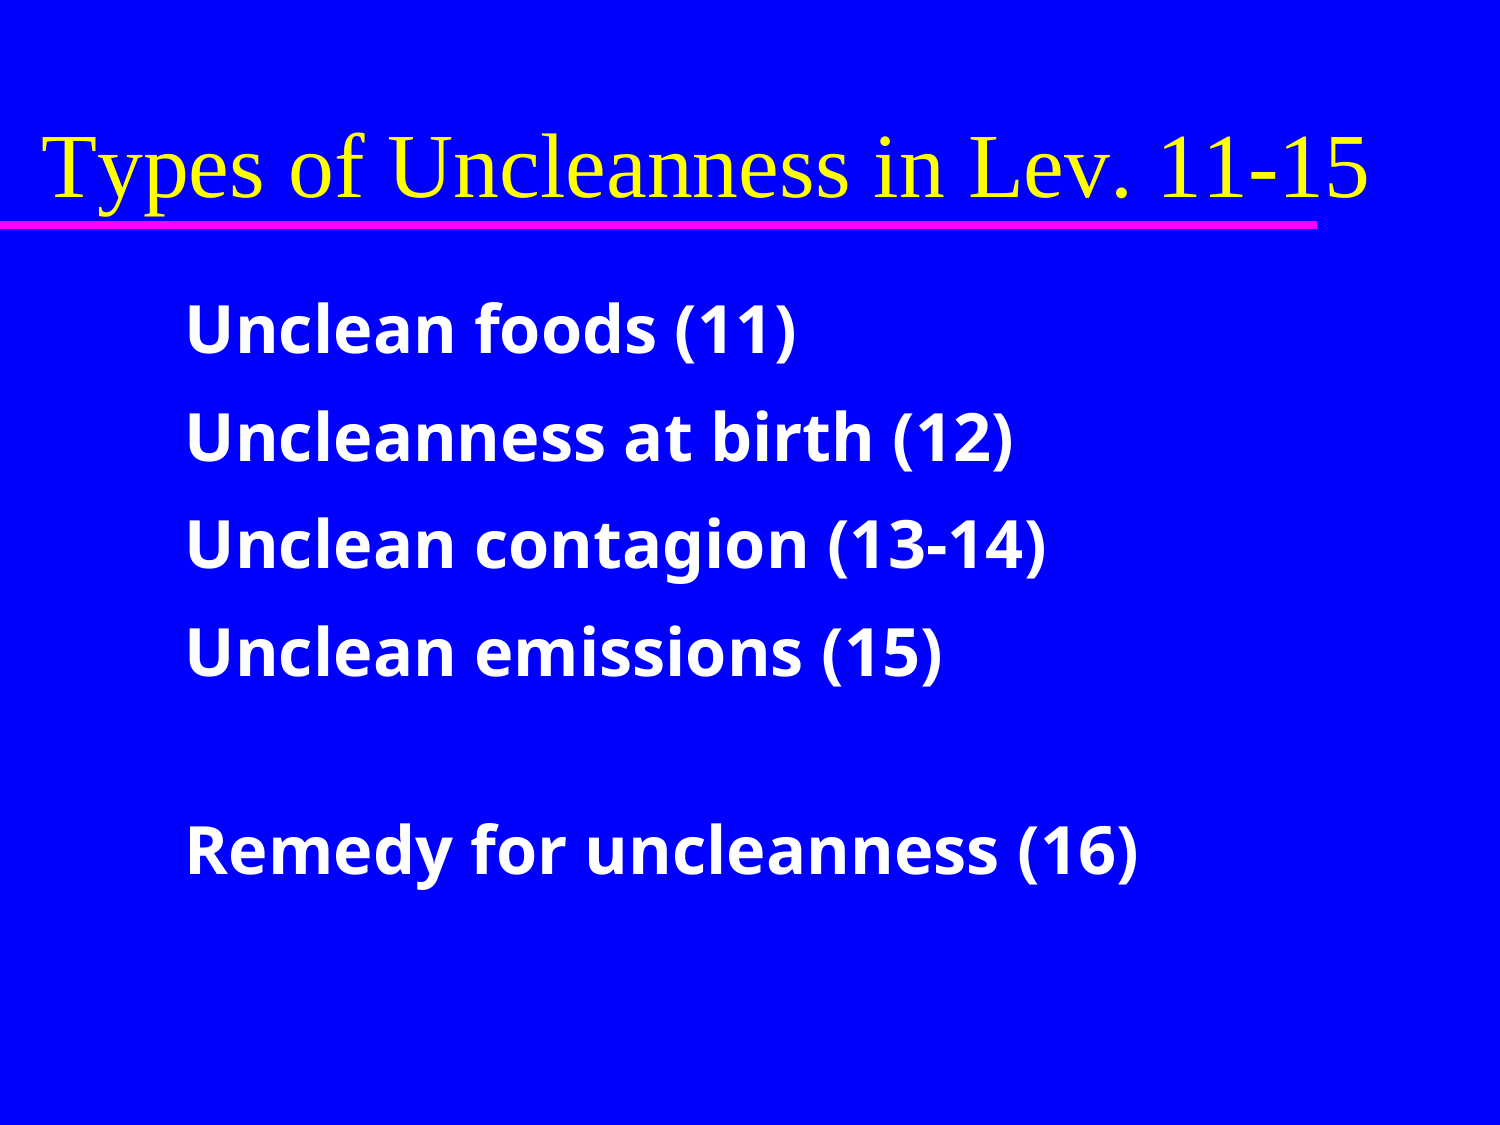

# Types of Uncleanness in Lev. 11-15
Unclean foods (11)
Uncleanness at birth (12)
Unclean contagion (13-14)
Unclean emissions (15)
Remedy for uncleanness (16)